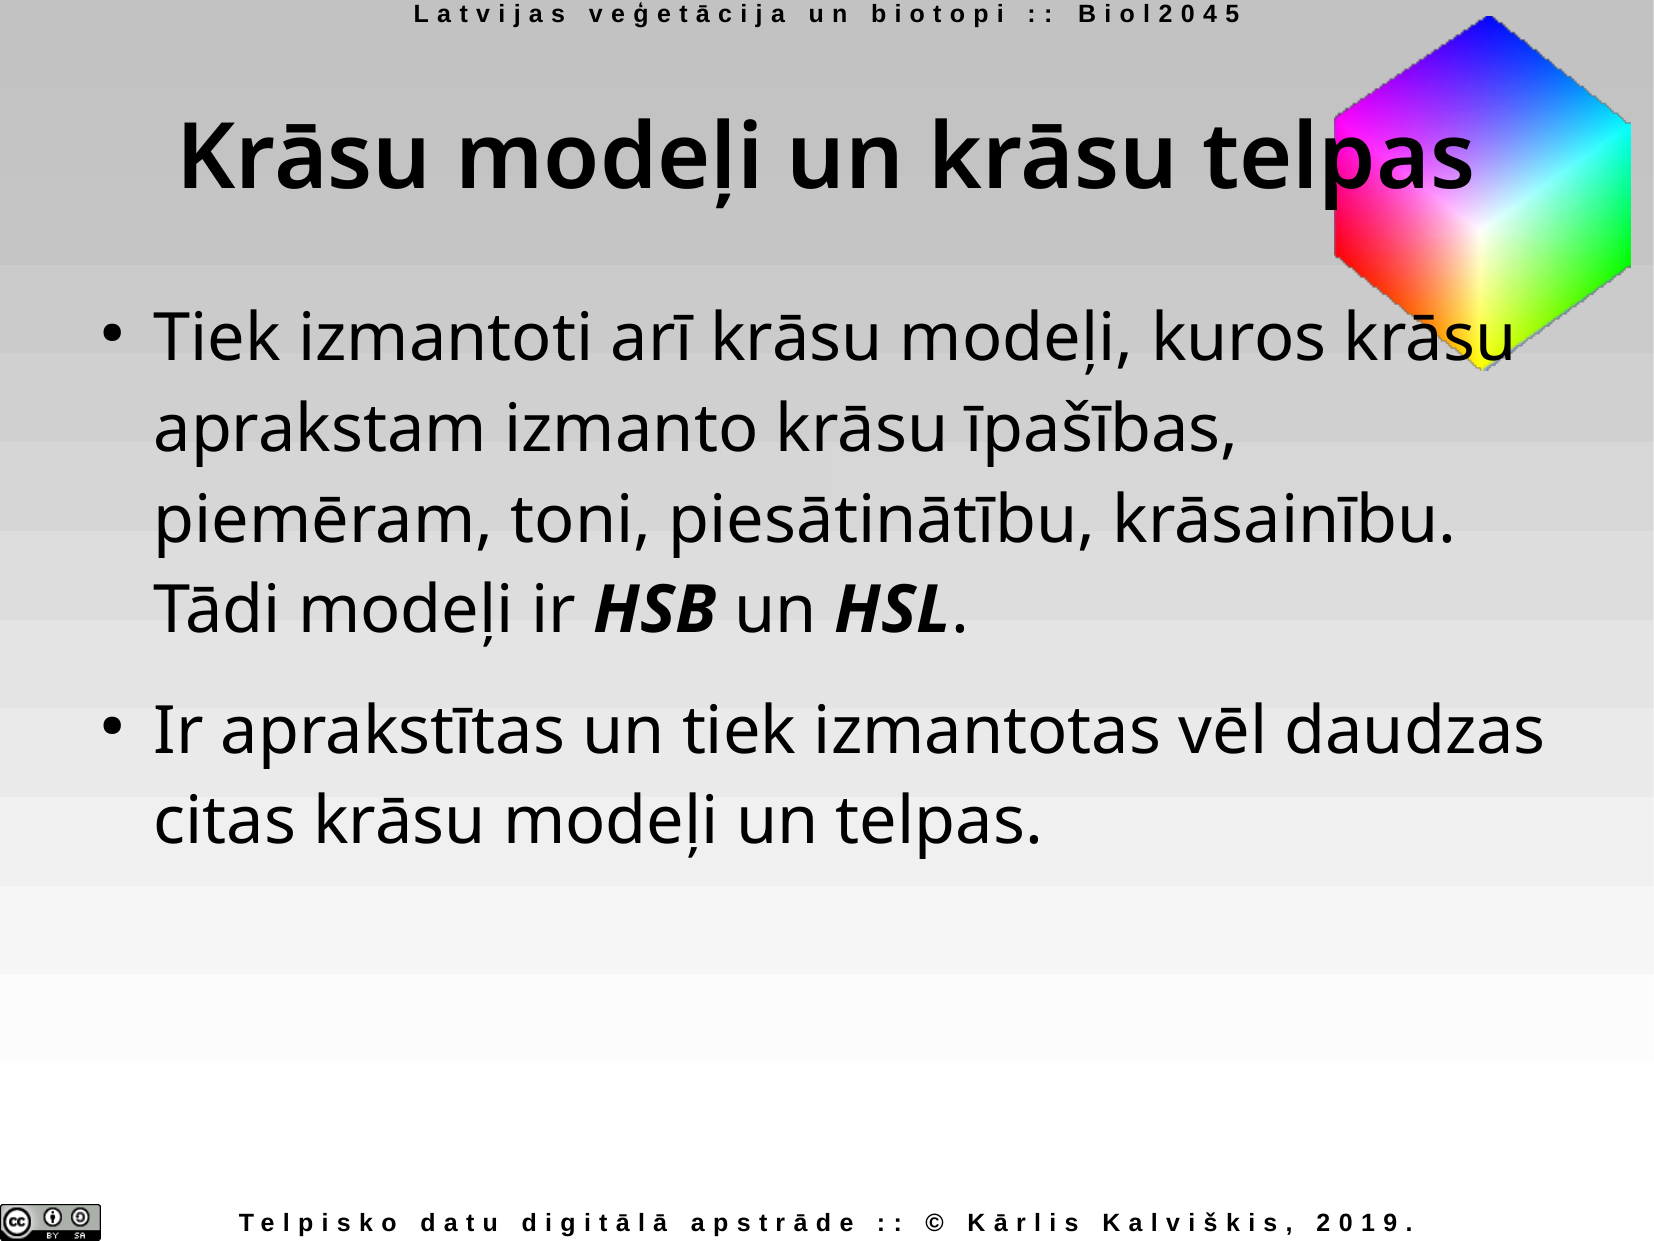

# Krāsu modeļi un krāsu telpas
Tiek izmantoti arī krāsu modeļi, kuros krāsu aprakstam izmanto krāsu īpašības, piemēram, toni, piesātinātību, krāsainību. Tādi modeļi ir HSB un HSL.
Ir aprakstītas un tiek izmantotas vēl daudzas citas krāsu modeļi un telpas.